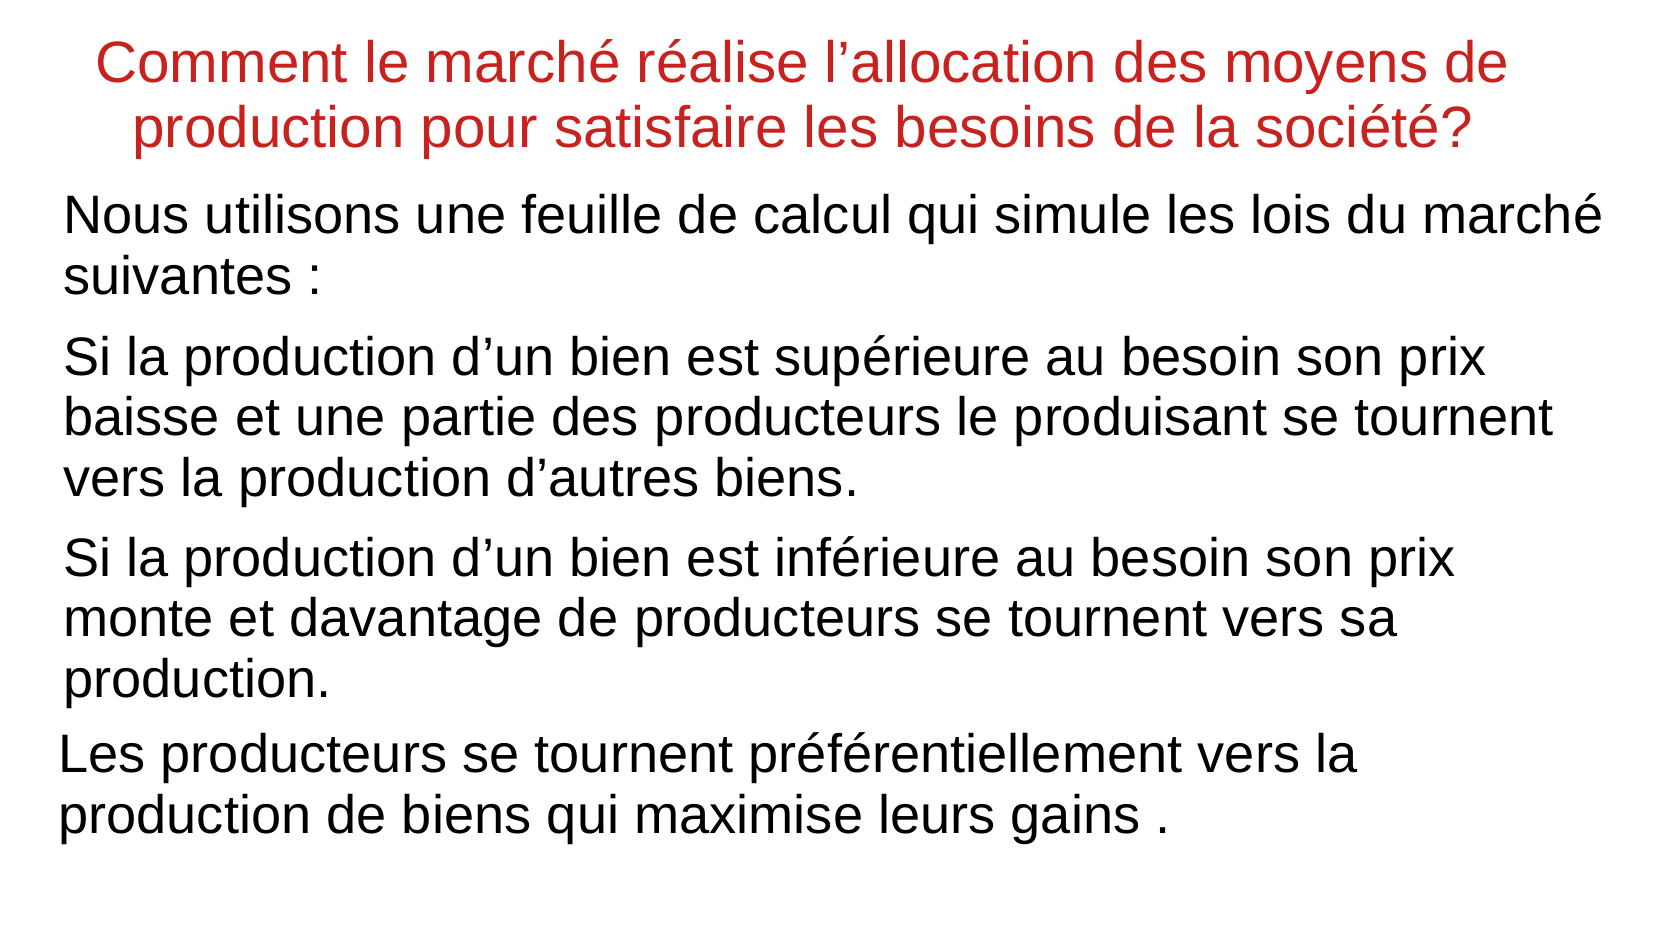

# Comment le marché réalise l’allocation des moyens de production pour satisfaire les besoins de la société?
Nous utilisons une feuille de calcul qui simule les lois du marché suivantes :
Si la production d’un bien est supérieure au besoin son prix baisse et une partie des producteurs le produisant se tournent vers la production d’autres biens.
Si la production d’un bien est inférieure au besoin son prix monte et davantage de producteurs se tournent vers sa production.
Les producteurs se tournent préférentiellement vers la production de biens qui maximise leurs gains .